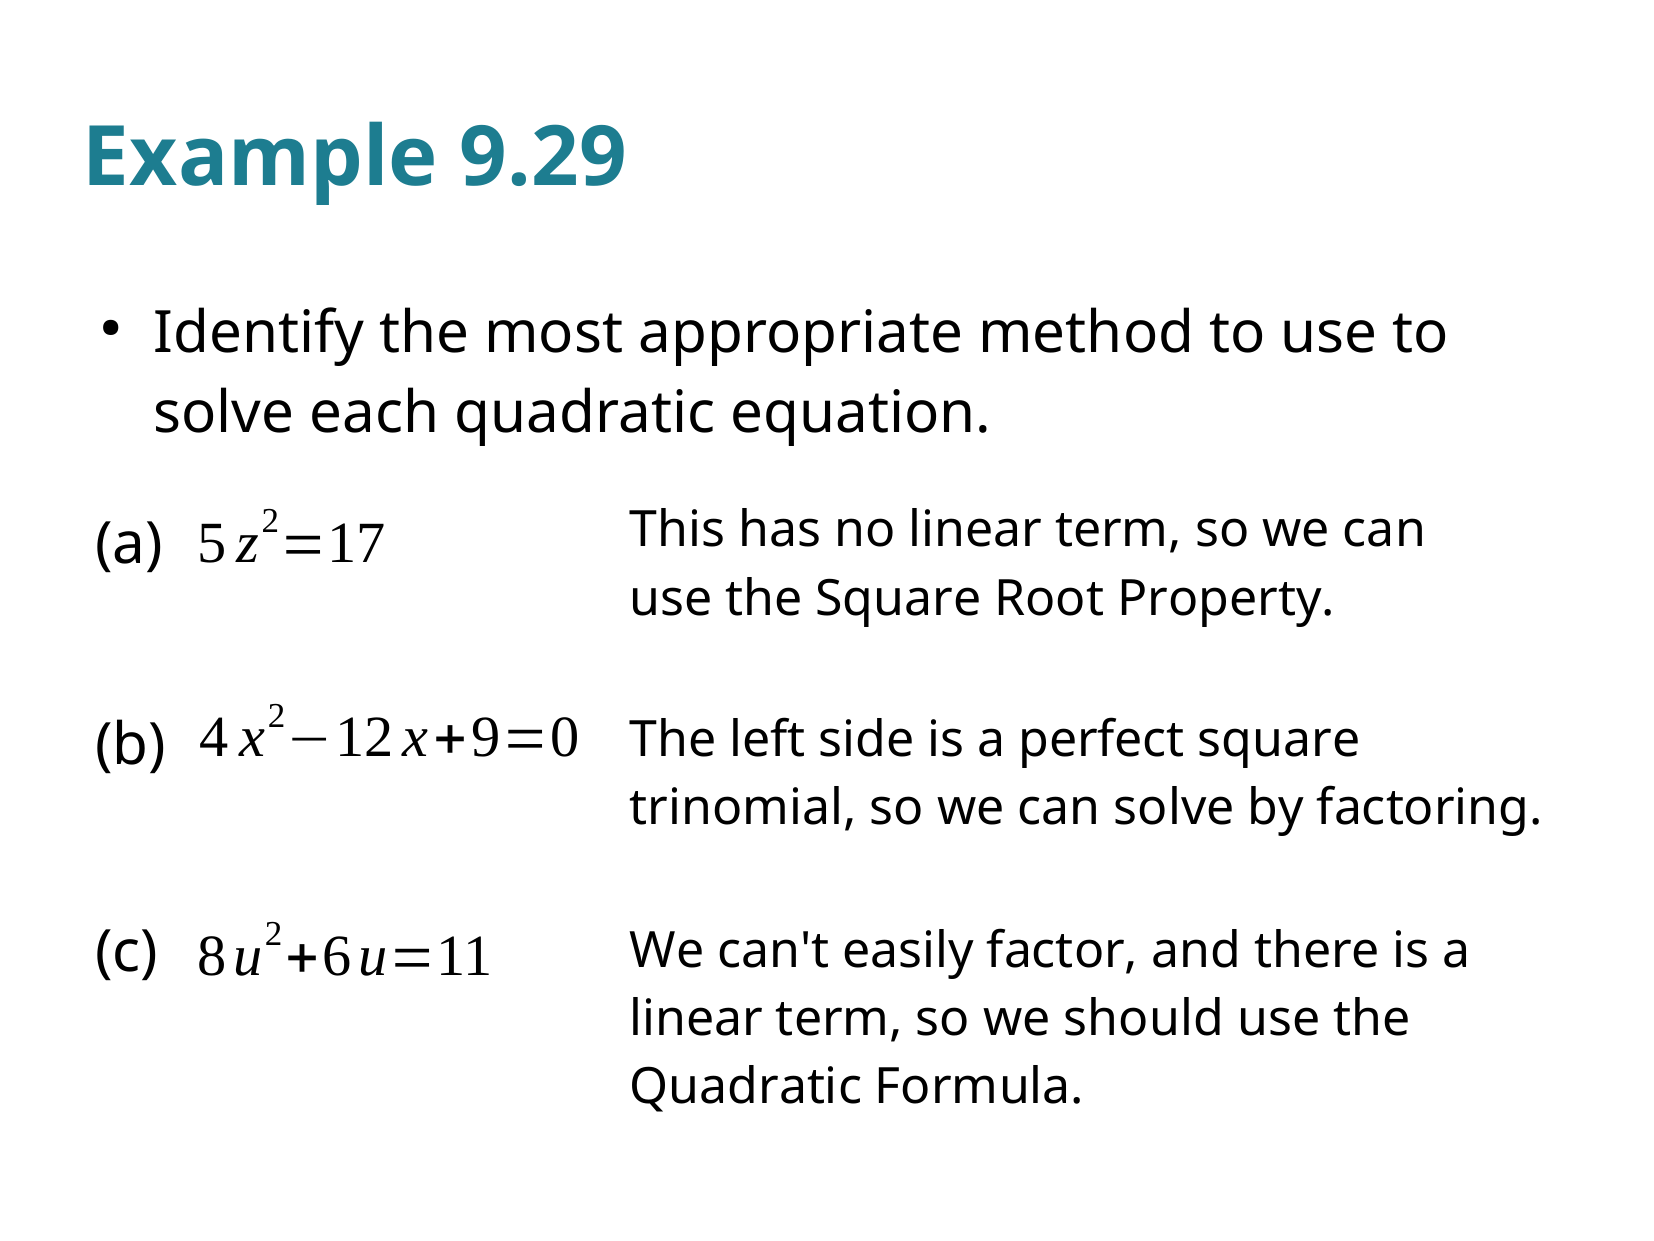

# Example 9.29
Identify the most appropriate method to use to solve each quadratic equation.
This has no linear term, so we can use the Square Root Property.
(a)
(b)
The left side is a perfect square trinomial, so we can solve by factoring.
(c)
We can't easily factor, and there is a linear term, so we should use the Quadratic Formula.